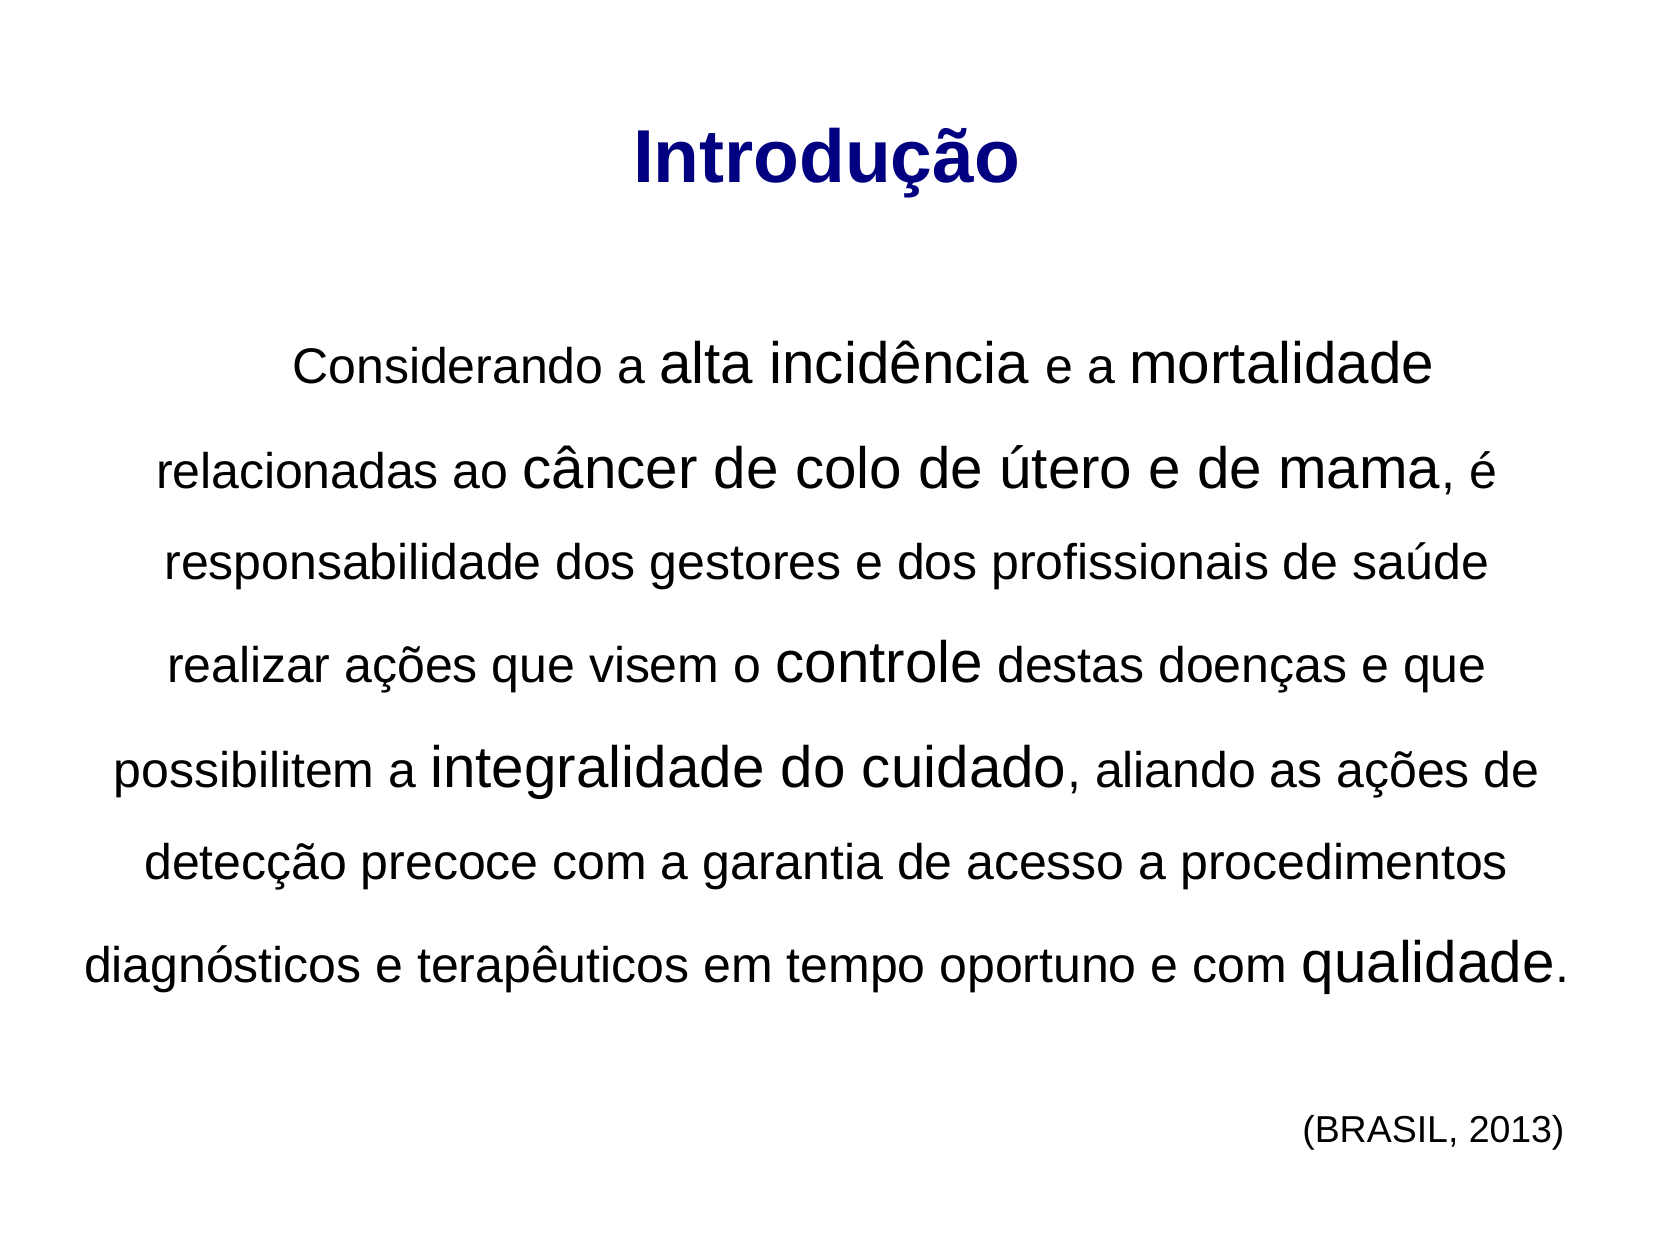

# Introdução
	Considerando a alta incidência e a mortalidade relacionadas ao câncer de colo de útero e de mama, é responsabilidade dos gestores e dos profissionais de saúde realizar ações que visem o controle destas doenças e que possibilitem a integralidade do cuidado, aliando as ações de detecção precoce com a garantia de acesso a procedimentos diagnósticos e terapêuticos em tempo oportuno e com qualidade.
(BRASIL, 2013)